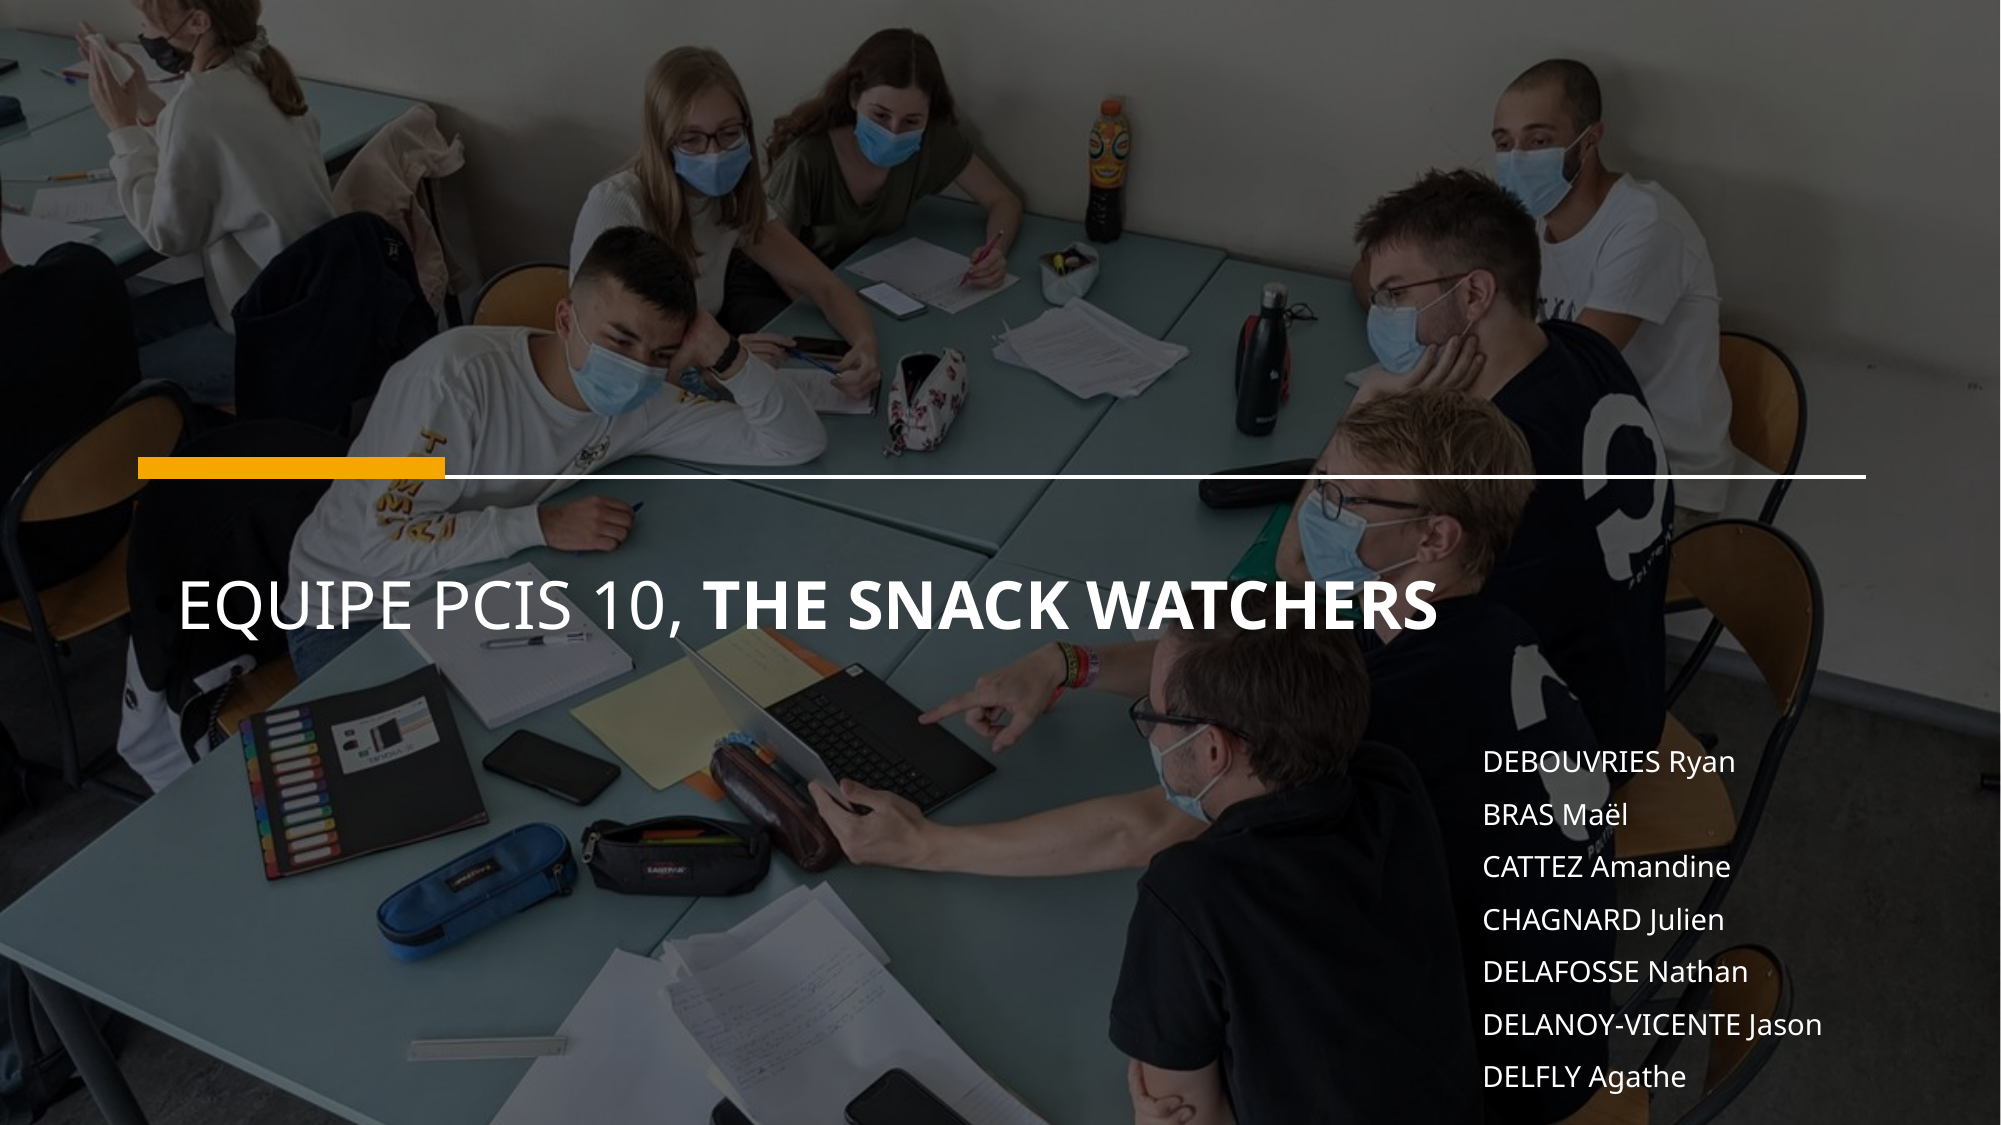

EQUIPE PCIS 10, THE SNACK WATCHERS
DEBOUVRIES Ryan
BRAS Maël
CATTEZ Amandine
CHAGNARD Julien
DELAFOSSE Nathan
DELANOY-VICENTE Jason
DELFLY Agathe